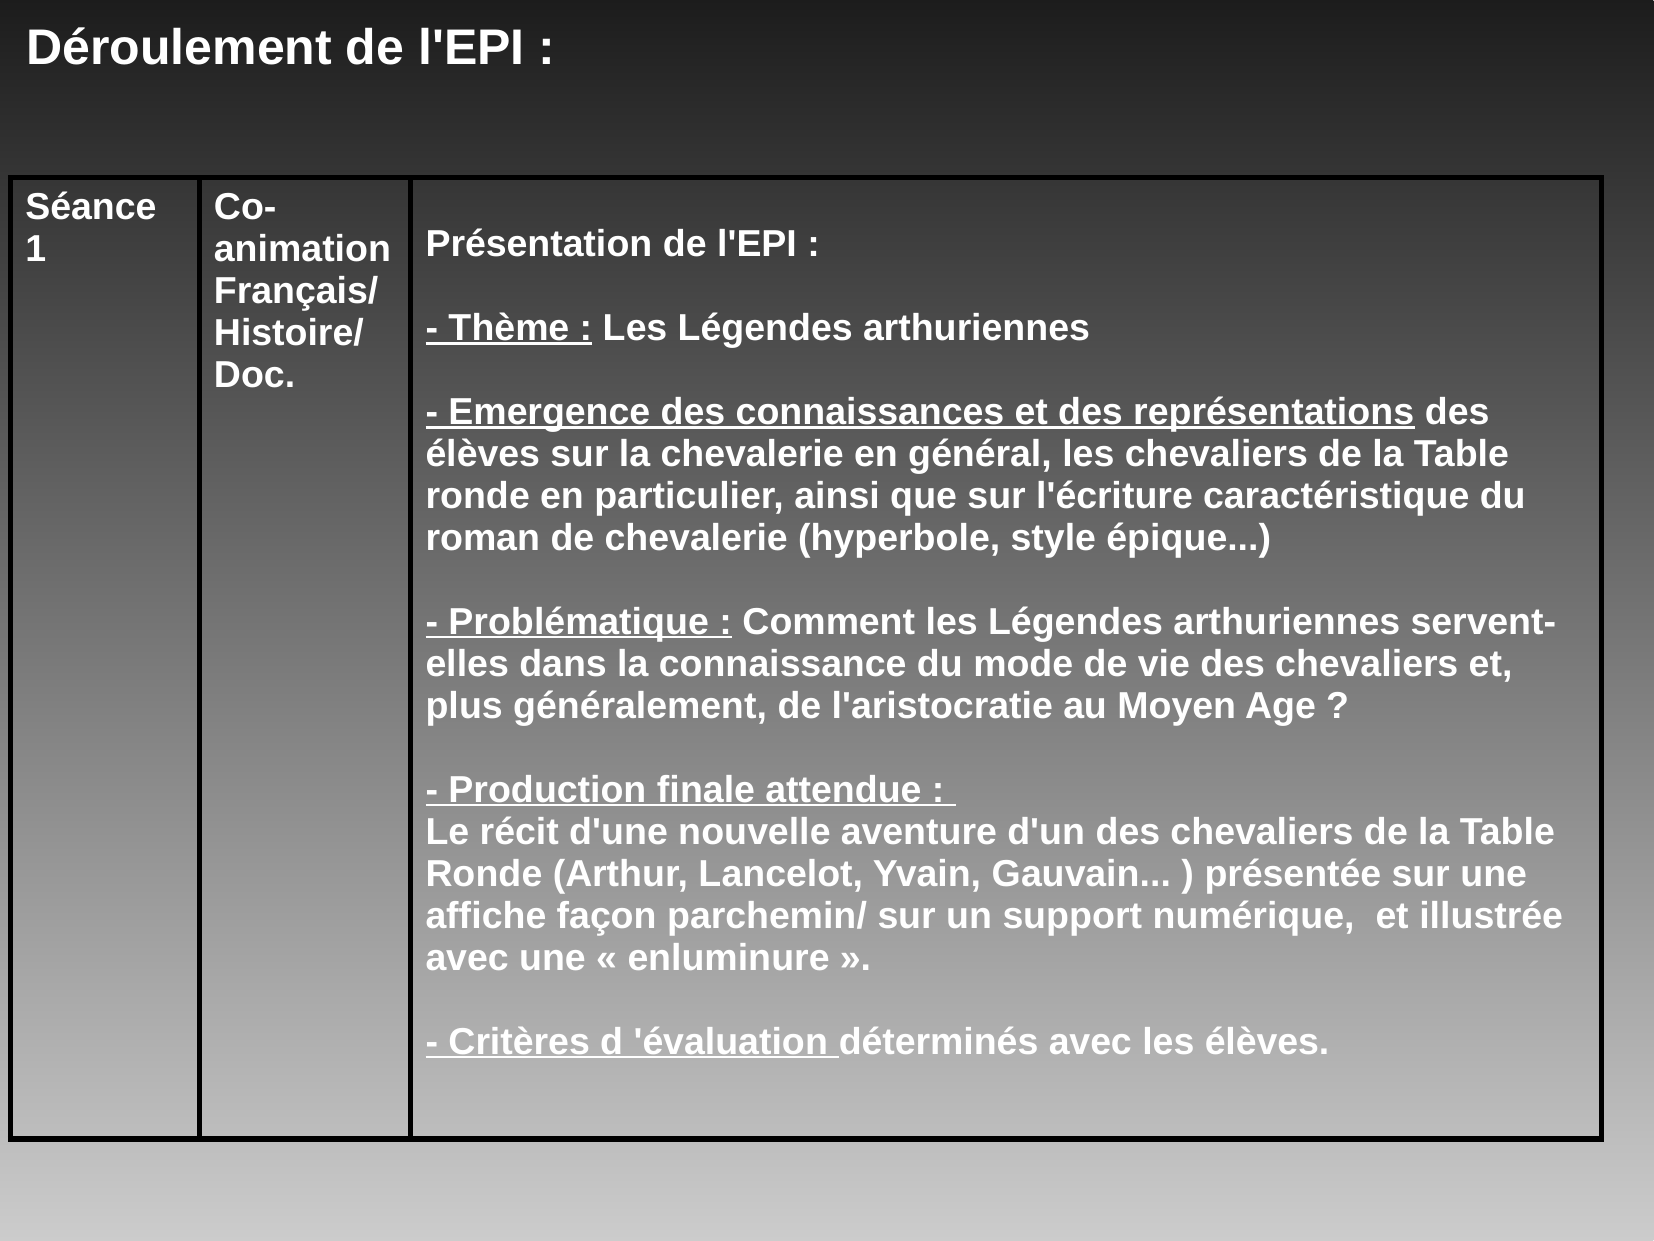

Déroulement de l'EPI :
| Séance 1 | Co- animation Français/ Histoire/ Doc. | Présentation de l'EPI : - Thème : Les Légendes arthuriennes - Emergence des connaissances et des représentations des élèves sur la chevalerie en général, les chevaliers de la Table ronde en particulier, ainsi que sur l'écriture caractéristique du roman de chevalerie (hyperbole, style épique...) - Problématique : Comment les Légendes arthuriennes servent-elles dans la connaissance du mode de vie des chevaliers et, plus généralement, de l'aristocratie au Moyen Age ? - Production finale attendue : Le récit d'une nouvelle aventure d'un des chevaliers de la Table Ronde (Arthur, Lancelot, Yvain, Gauvain... ) présentée sur une affiche façon parchemin/ sur un support numérique, et illustrée avec une « enluminure ». - Critères d 'évaluation déterminés avec les élèves. |
| --- | --- | --- |